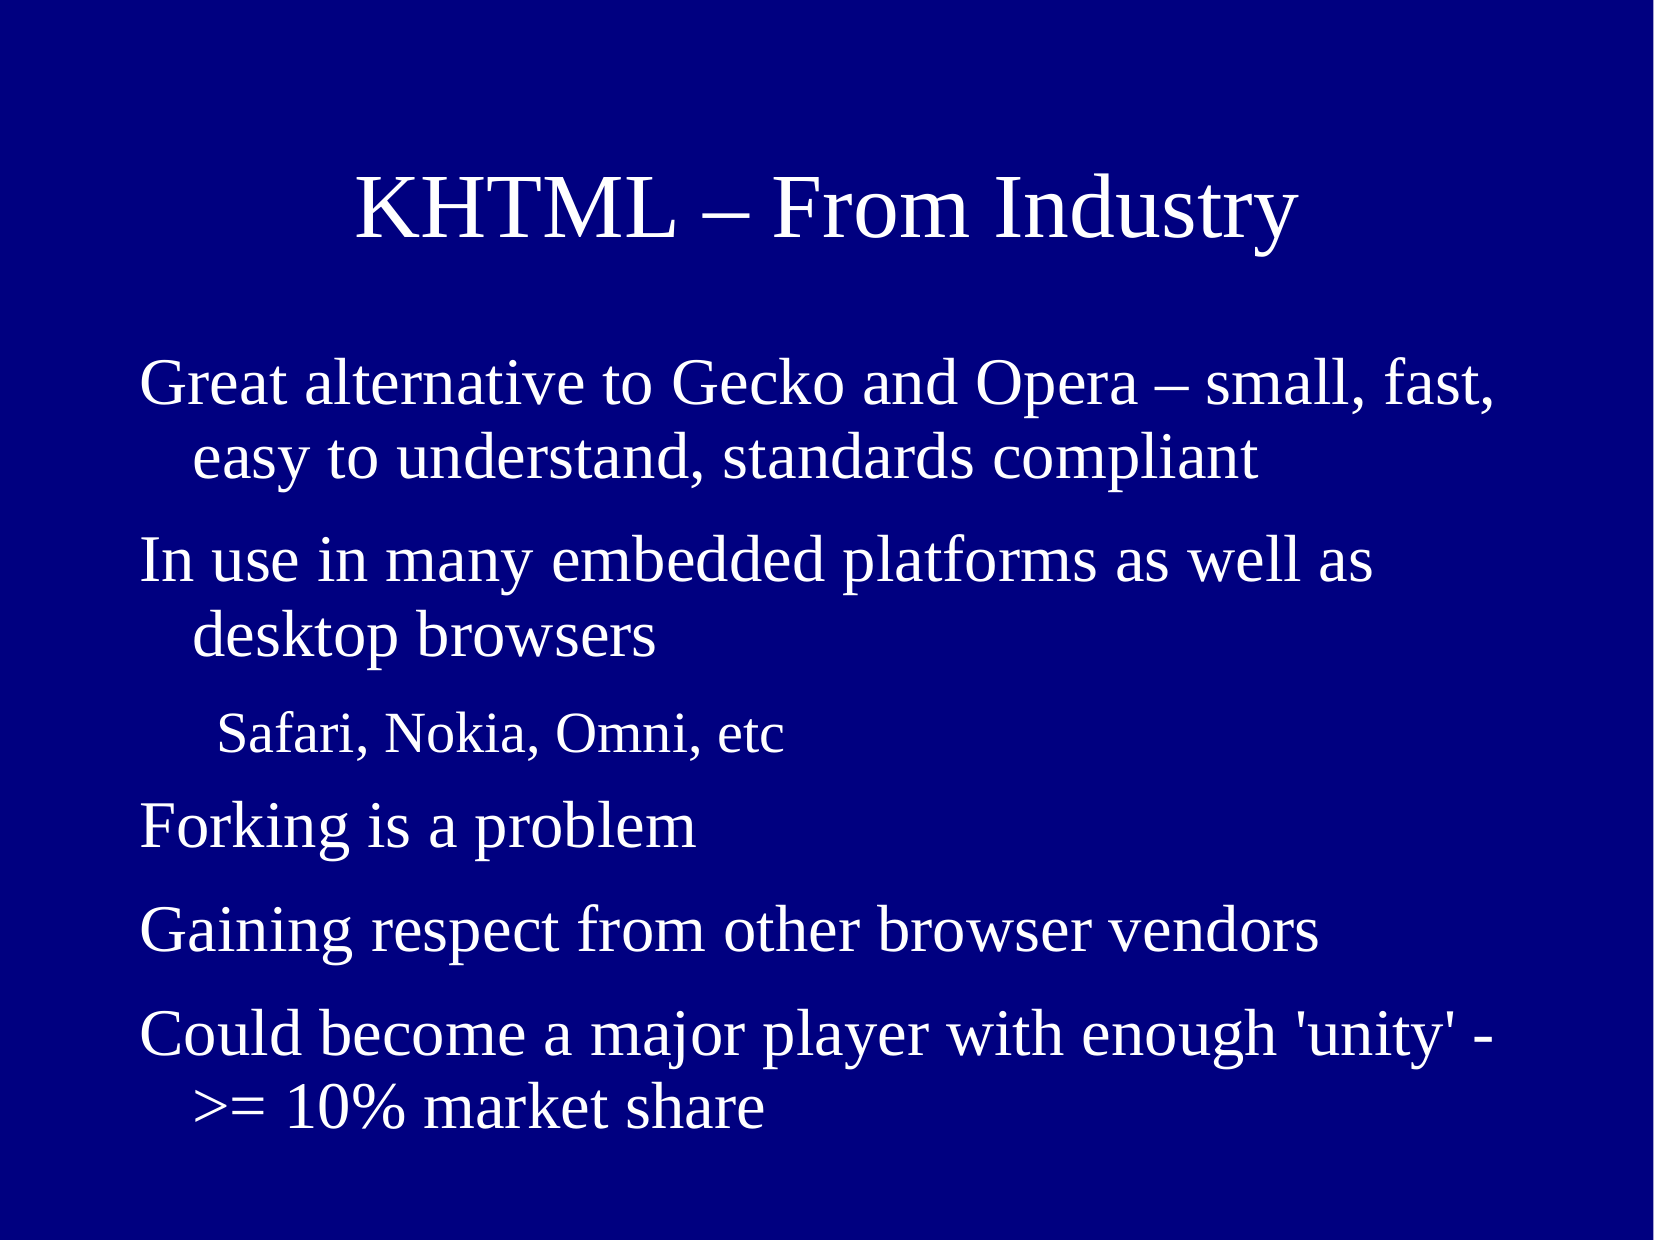

# KHTML – From Industry
Great alternative to Gecko and Opera – small, fast, easy to understand, standards compliant
In use in many embedded platforms as well as desktop browsers
Safari, Nokia, Omni, etc
Forking is a problem
Gaining respect from other browser vendors
Could become a major player with enough 'unity' - >= 10% market share